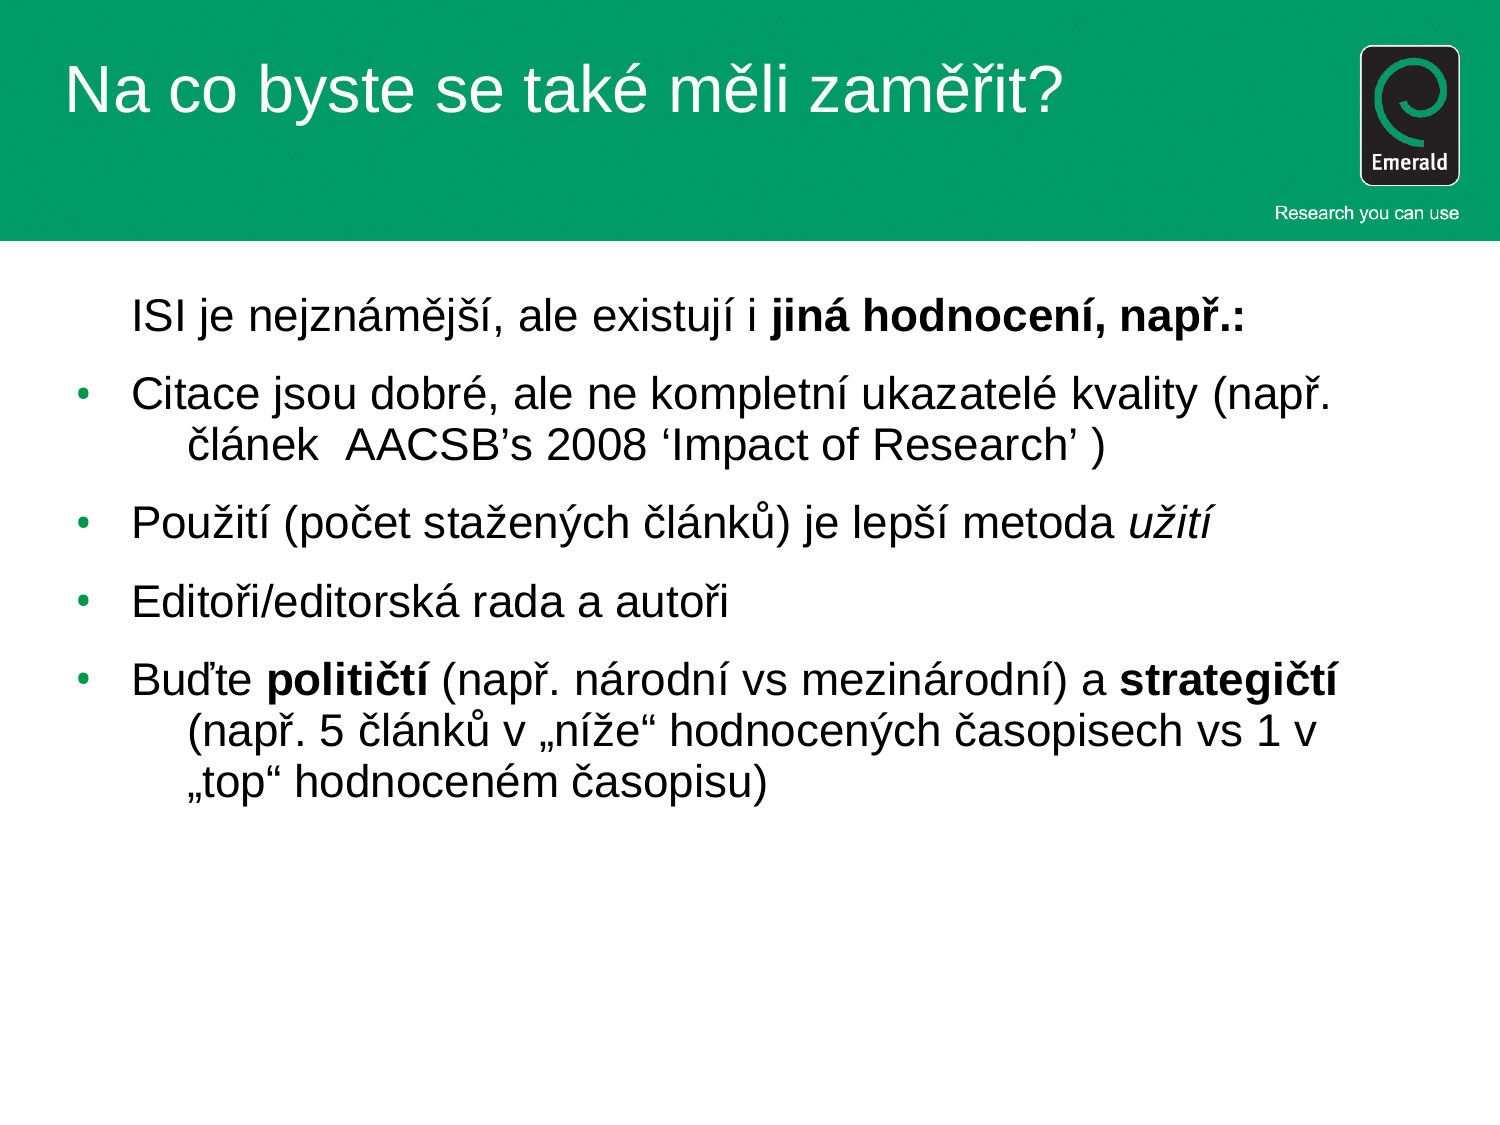

# Na co byste se také měli zaměřit?
ISI je nejznámější, ale existují i jiná hodnocení, např.:
Citace jsou dobré, ale ne kompletní ukazatelé kvality (např. článek AACSB’s 2008 ‘Impact of Research’ )
Použití (počet stažených článků) je lepší metoda užití
Editoři/editorská rada a autoři
Buďte političtí (např. národní vs mezinárodní) a strategičtí (např. 5 článků v „níže“ hodnocených časopisech vs 1 v „top“ hodnoceném časopisu)